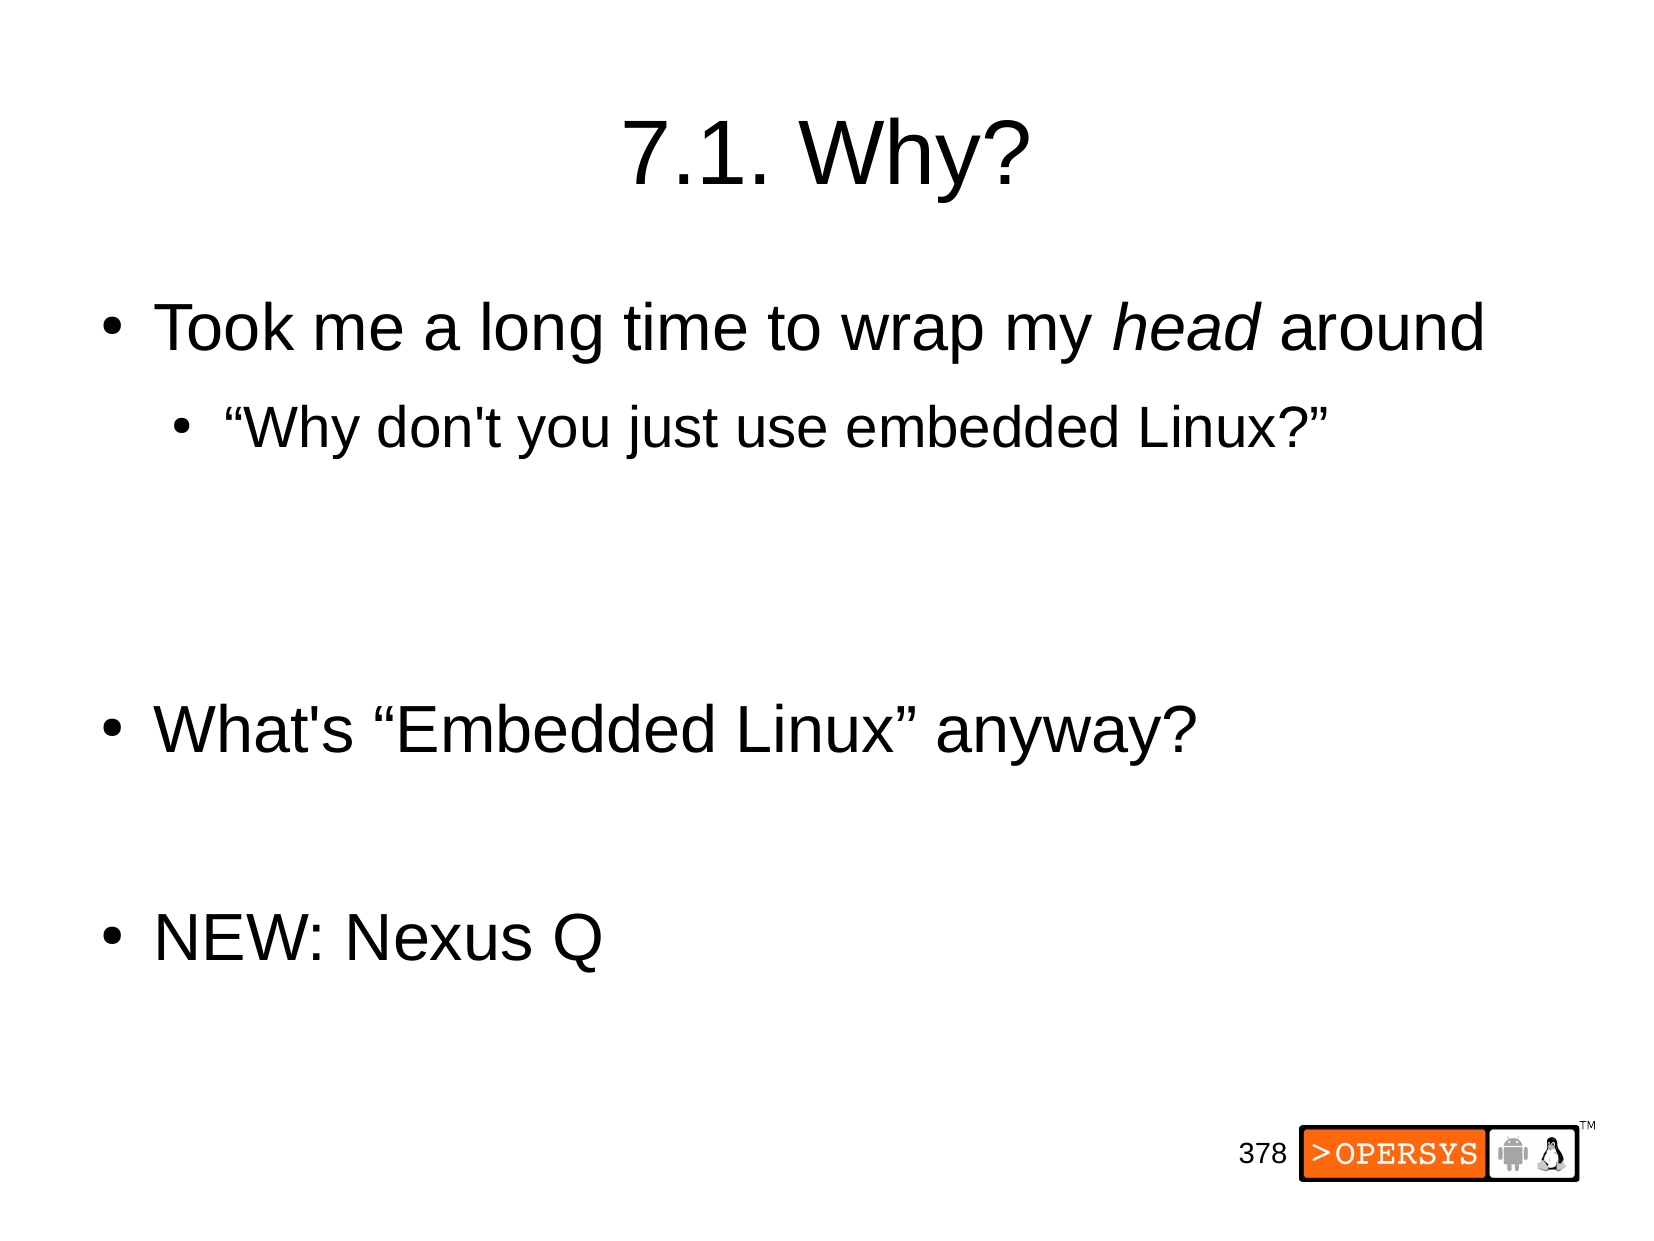

# 7.1. Why?
Took me a long time to wrap my head around
“Why don't you just use embedded Linux?”
What's “Embedded Linux” anyway?
NEW: Nexus Q